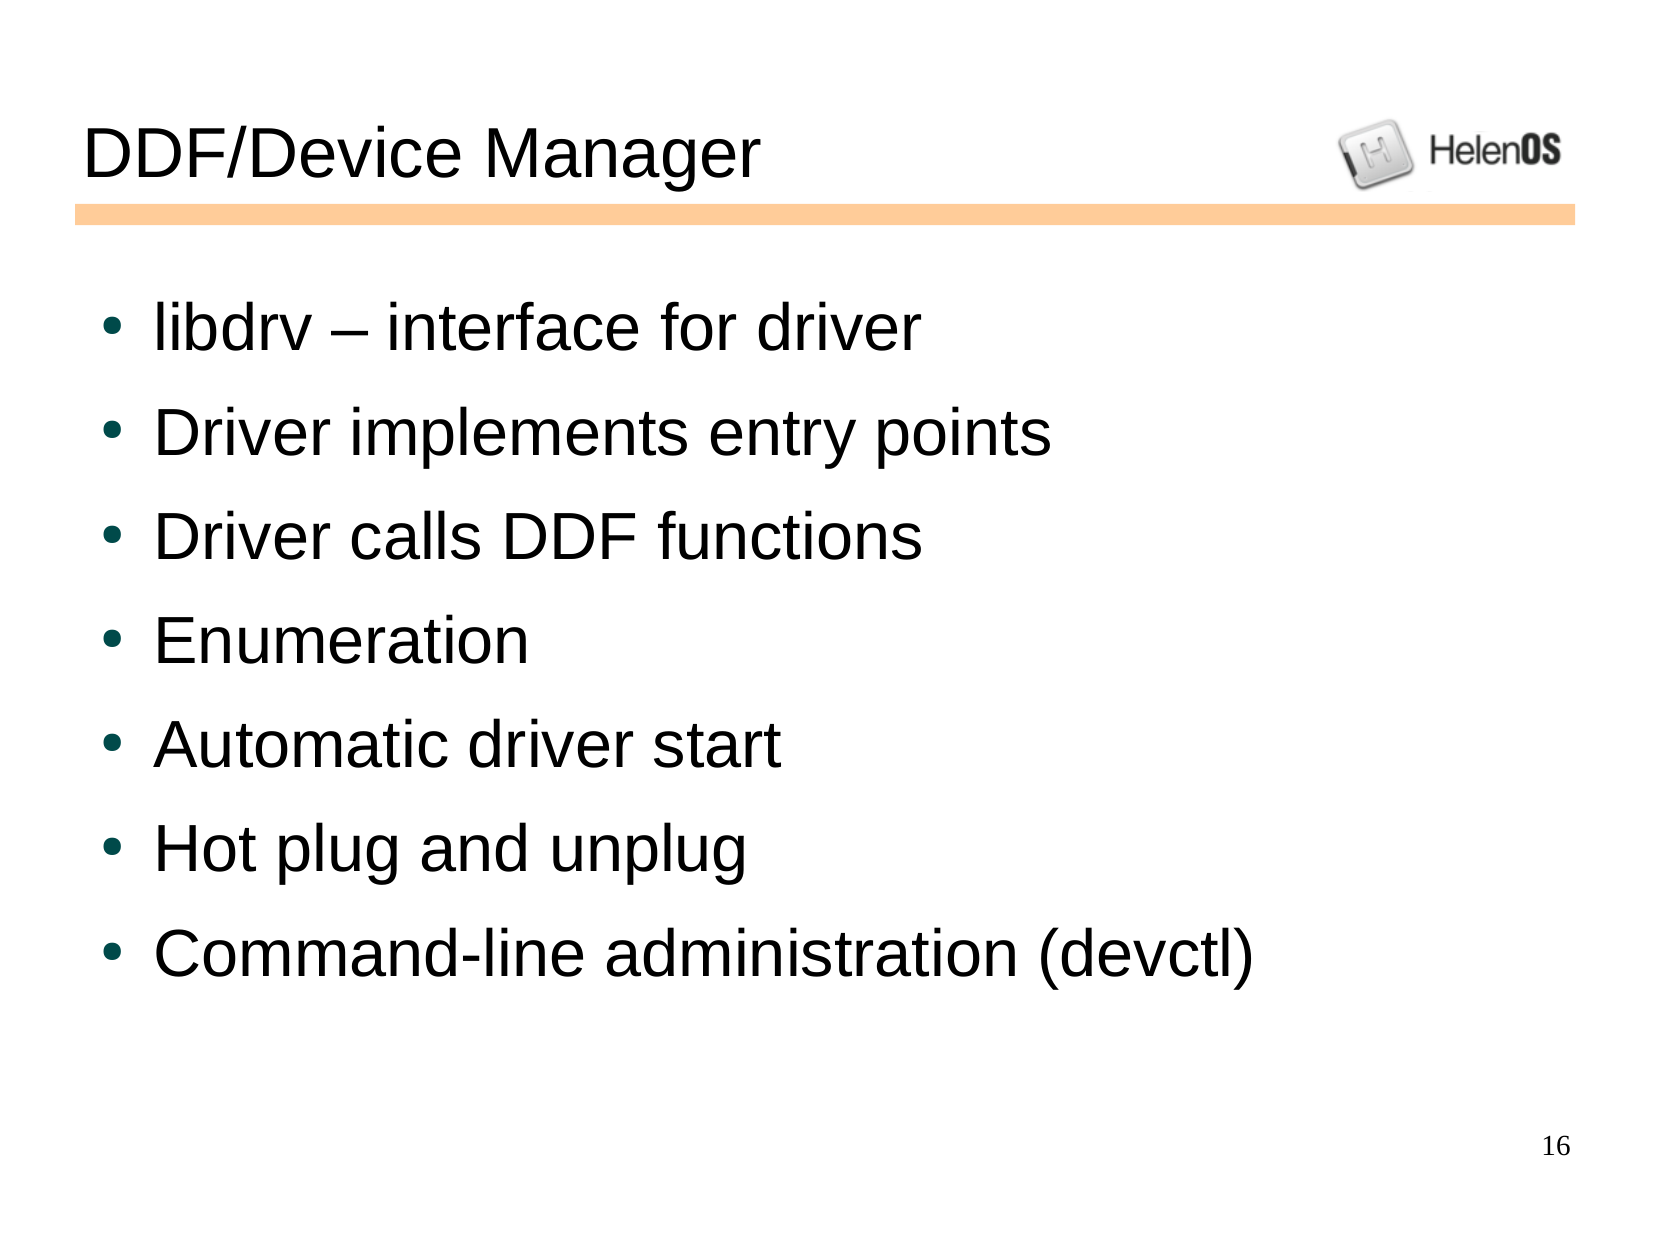

# DDF/Device Manager
libdrv – interface for driver
Driver implements entry points
Driver calls DDF functions
Enumeration
Automatic driver start
Hot plug and unplug
Command-line administration (devctl)
16